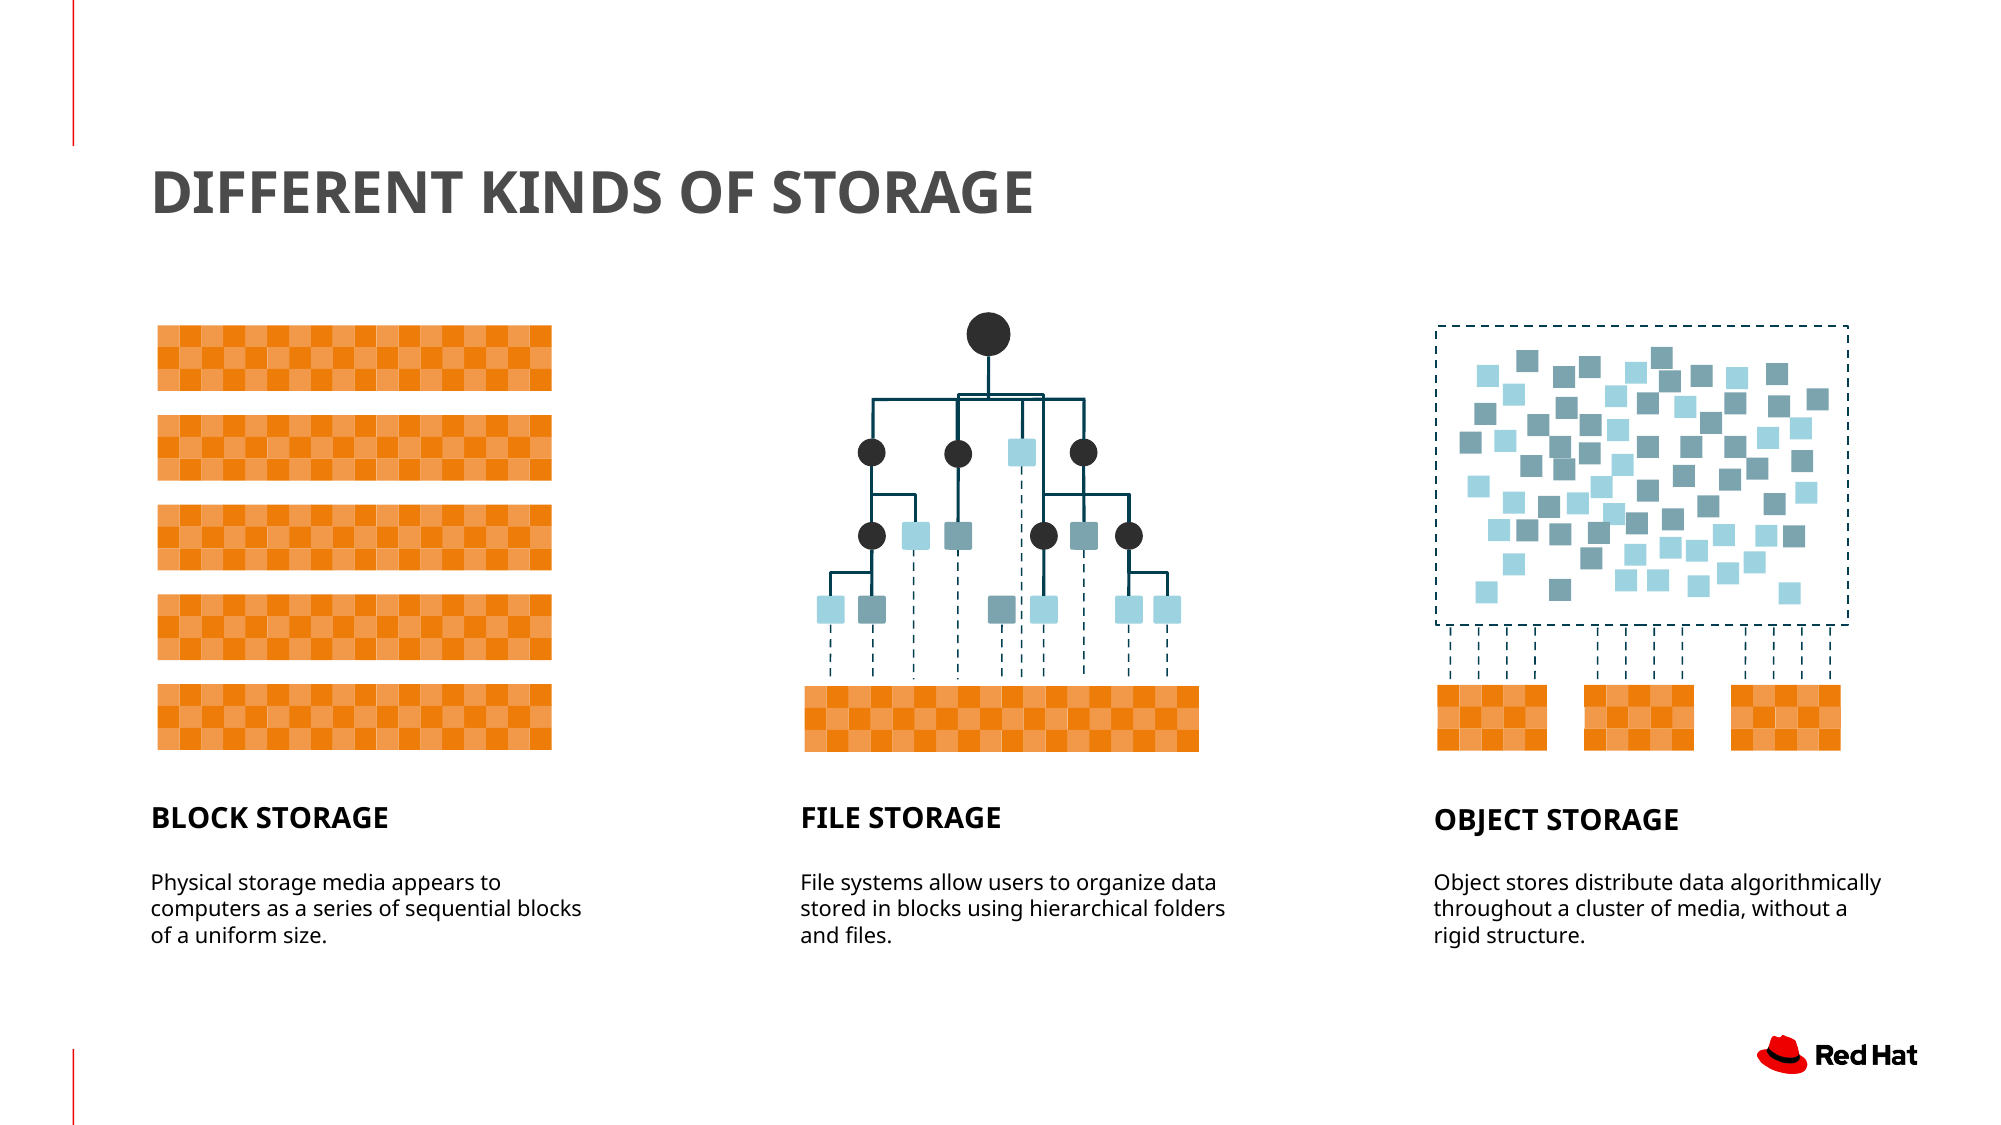

# DIFFERENT KINDS OF STORAGE
BLOCK STORAGE
FILE STORAGE
OBJECT STORAGE
Physical storage media appears to computers as a series of sequential blocks of a uniform size.
File systems allow users to organize data stored in blocks using hierarchical folders and files.
Object stores distribute data algorithmically throughout a cluster of media, without a rigid structure.